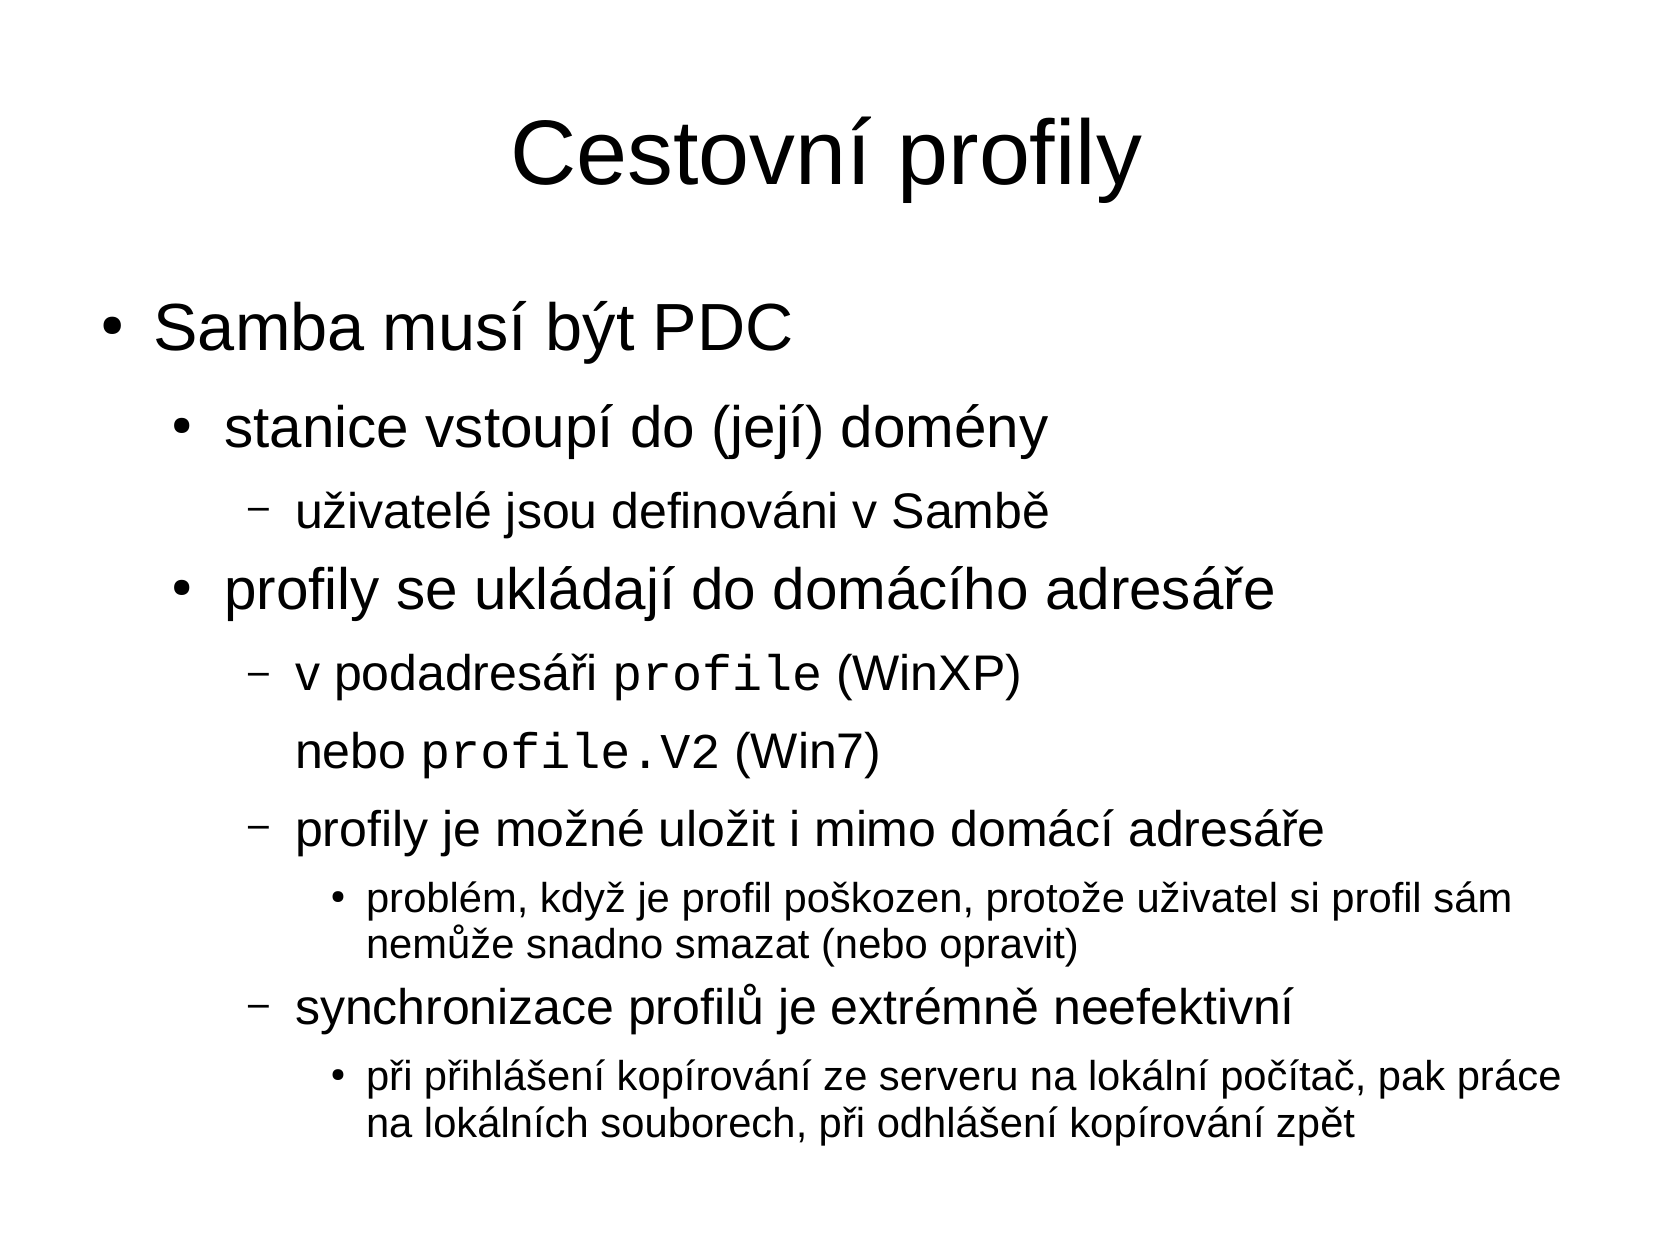

# Cestovní profily
Samba musí být PDC
stanice vstoupí do (její) domény
uživatelé jsou definováni v Sambě
profily se ukládají do domácího adresáře
v podadresáři profile (WinXP)
nebo profile.V2 (Win7)
profily je možné uložit i mimo domácí adresáře
problém, když je profil poškozen, protože uživatel si profil sám nemůže snadno smazat (nebo opravit)
synchronizace profilů je extrémně neefektivní
při přihlášení kopírování ze serveru na lokální počítač, pak práce na lokálních souborech, při odhlášení kopírování zpět